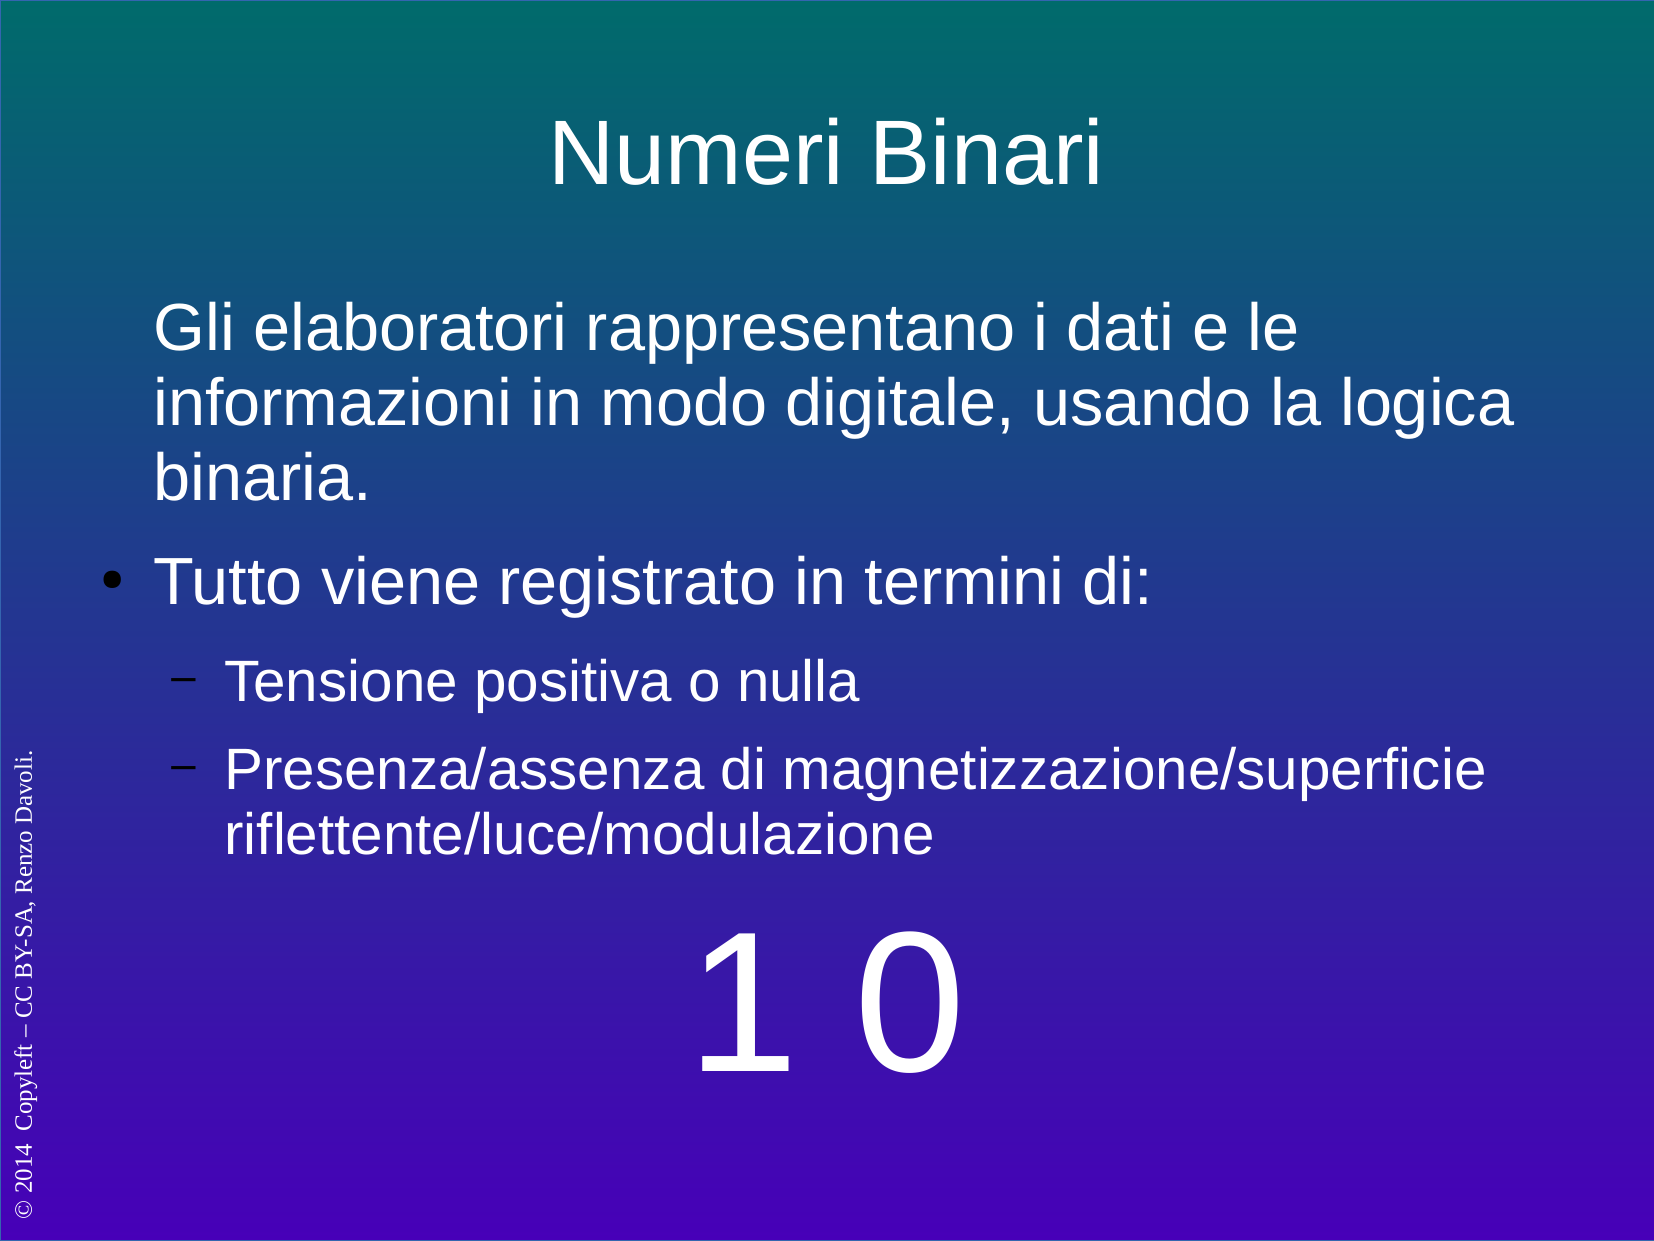

# Numeri Binari
Gli elaboratori rappresentano i dati e le informazioni in modo digitale, usando la logica binaria.
Tutto viene registrato in termini di:
Tensione positiva o nulla
Presenza/assenza di magnetizzazione/superficie riflettente/luce/modulazione
1 0